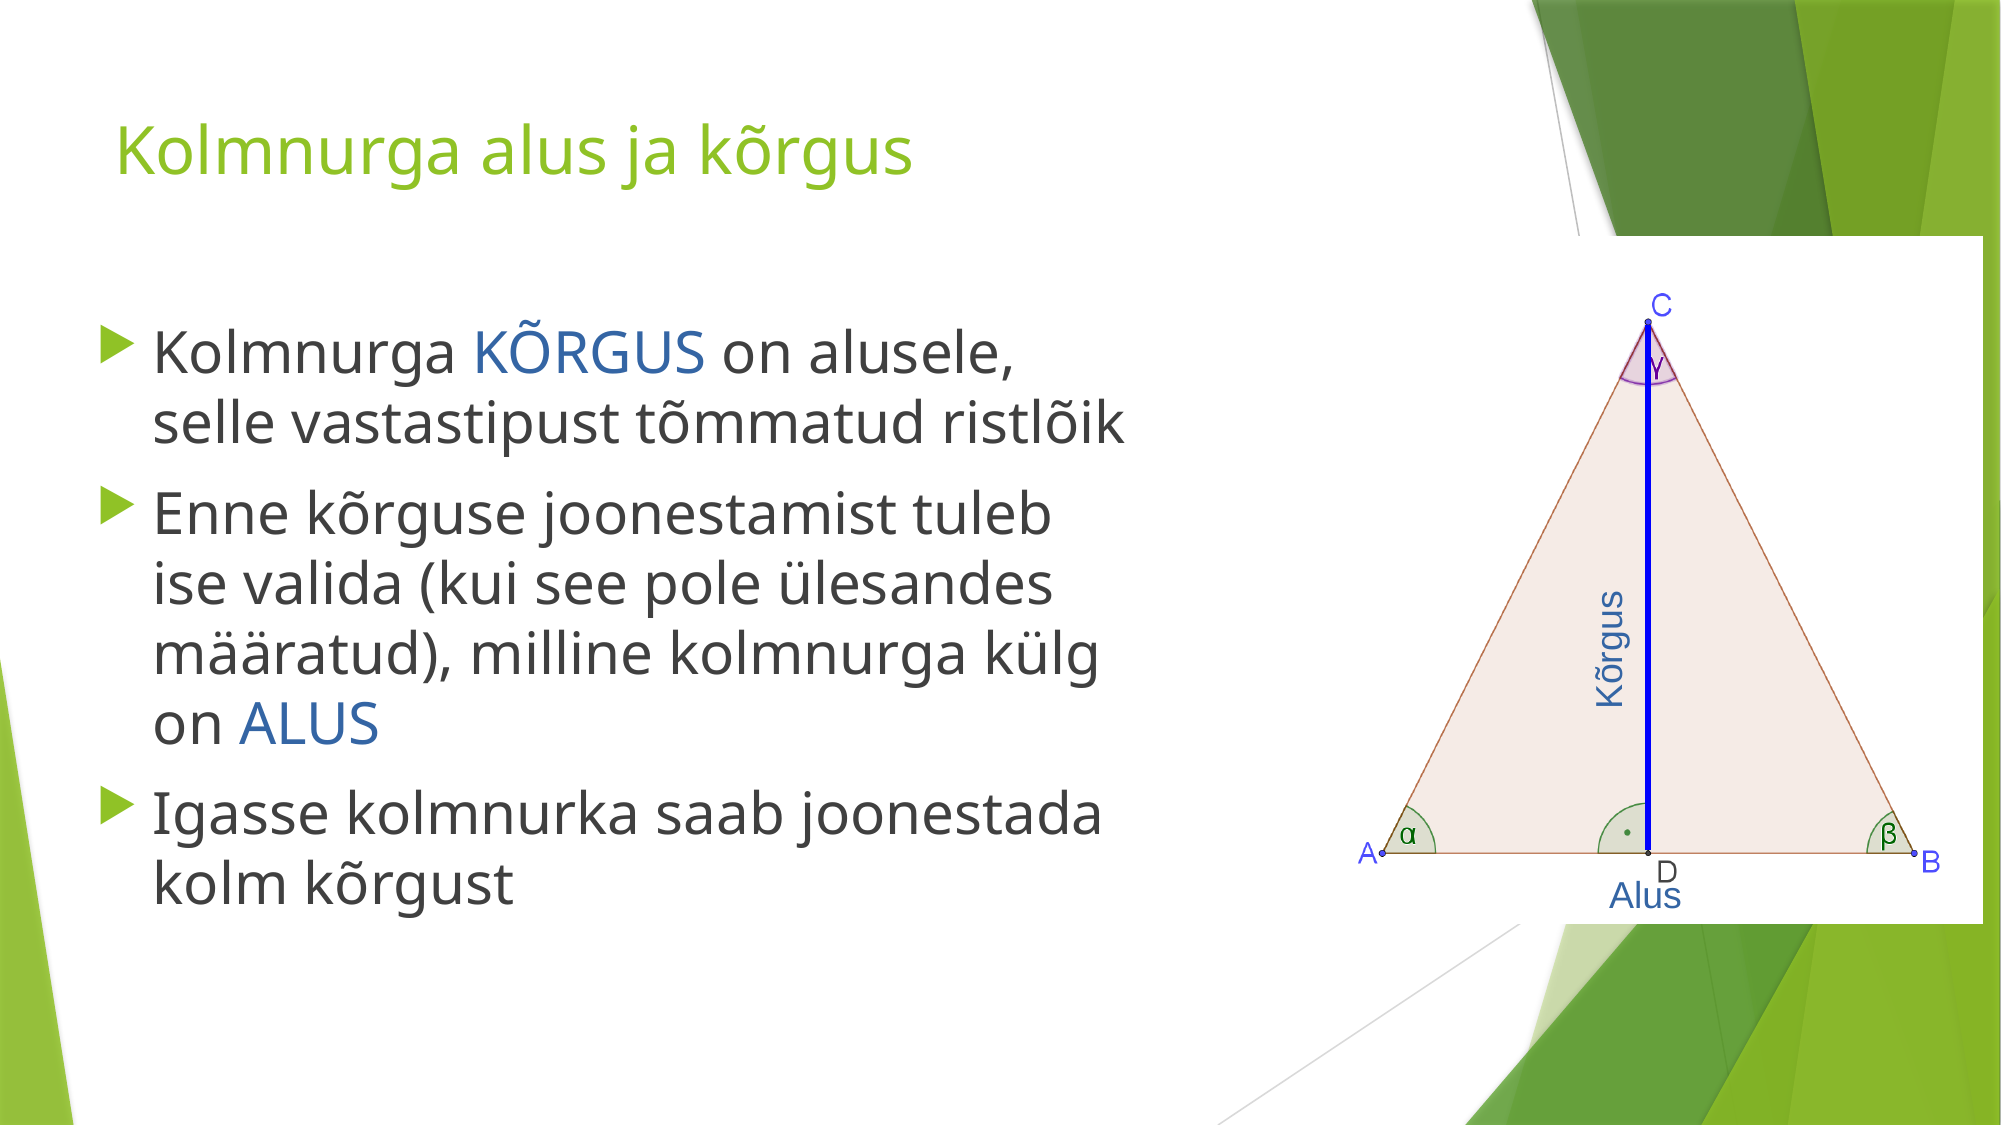

# Kolmnurga alus ja kõrgus
Kolmnurga KÕRGUS on alusele, selle vastastipust tõmmatud ristlõik
Enne kõrguse joonestamist tuleb ise valida (kui see pole ülesandes määratud), milline kolmnurga külg on ALUS
Igasse kolmnurka saab joonestada kolm kõrgust
Kõrgus
Alus